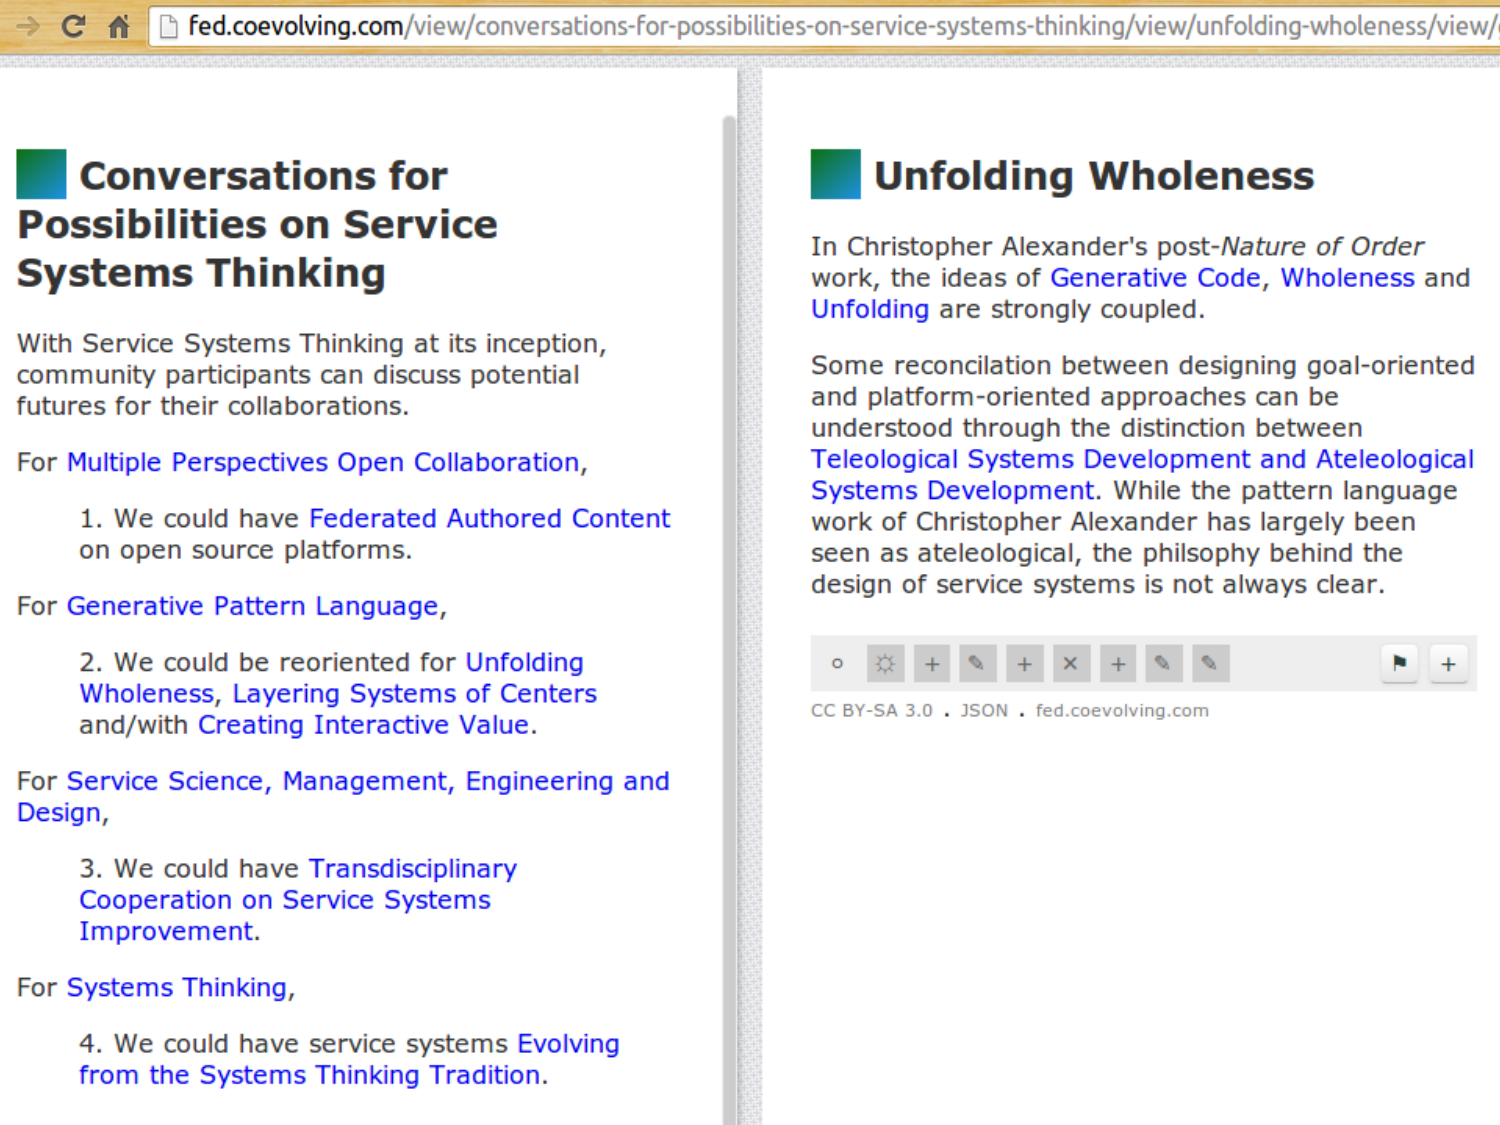

# Unfolding Wholeness
An Invitation to Service Systems Thinking
October 2014
66